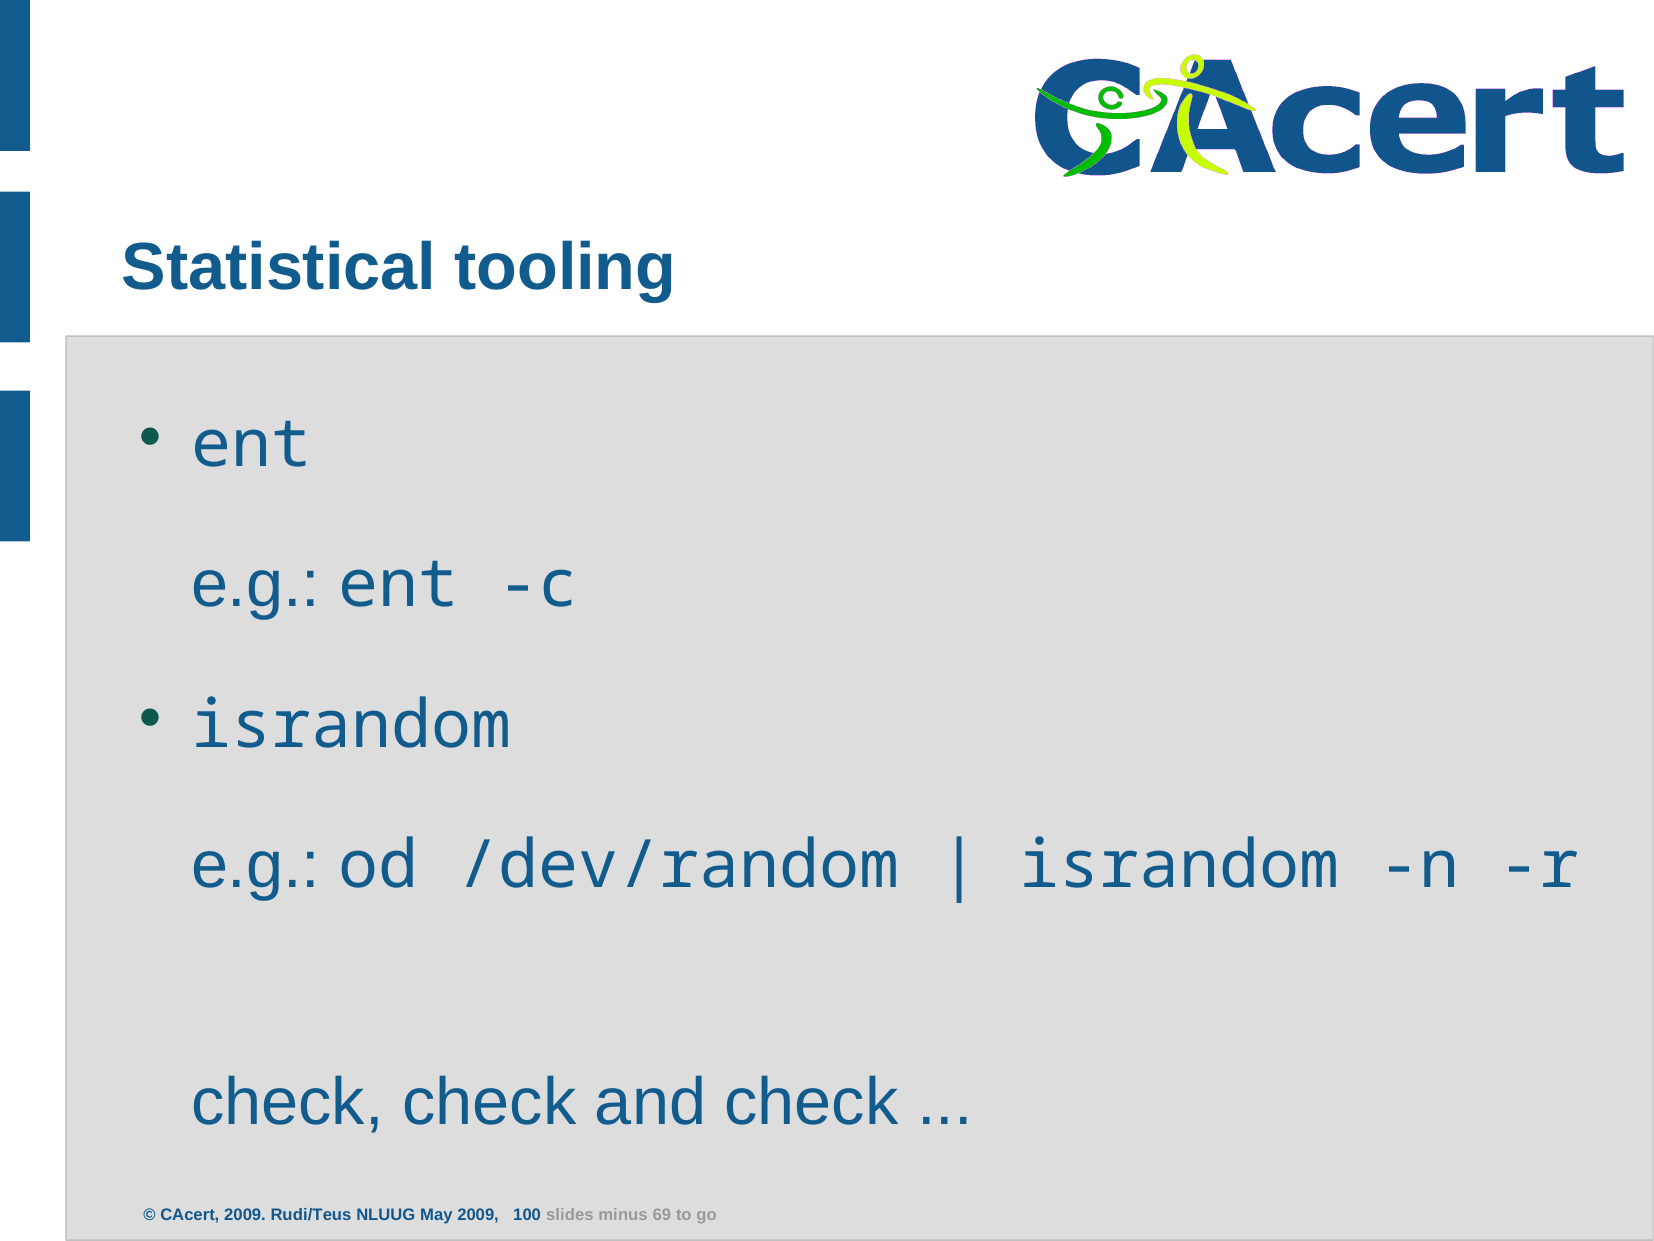

# Statistical tooling
ent
e.g.: ent -c
israndom
e.g.: od /dev/random | israndom -n -r
check, check and check ...